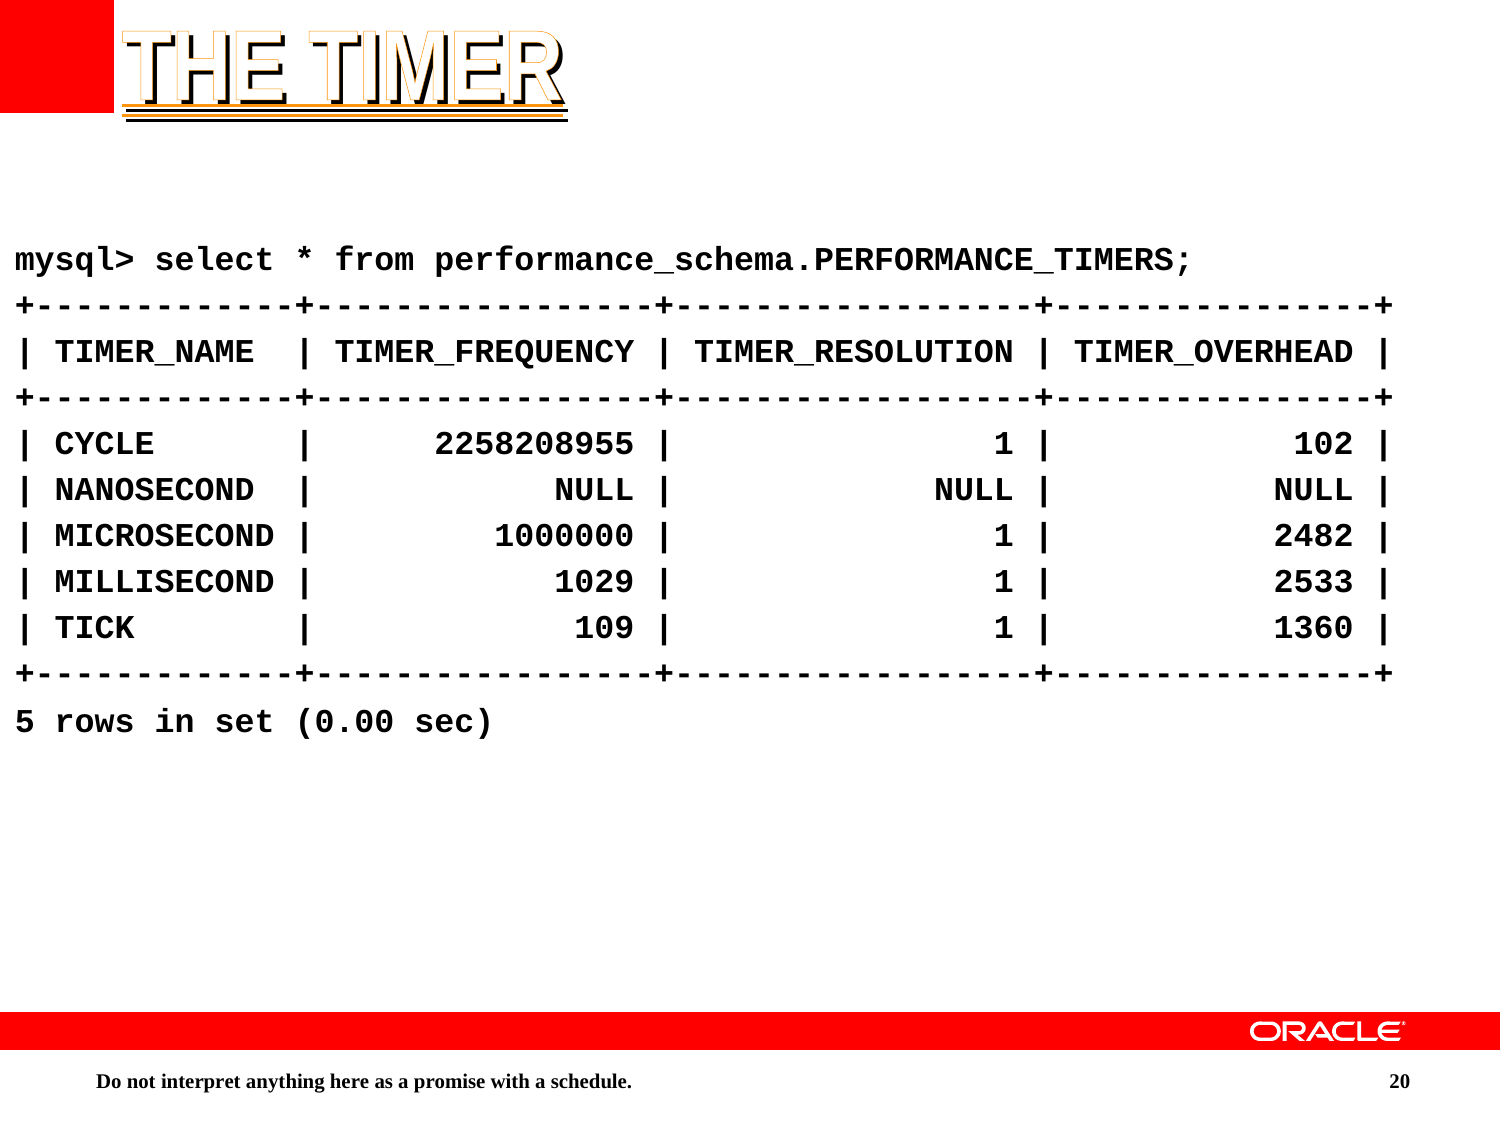

THE TIMER
mysql> select * from performance_schema.PERFORMANCE_TIMERS;
+-------------+-----------------+------------------+----------------+
| TIMER_NAME | TIMER_FREQUENCY | TIMER_RESOLUTION | TIMER_OVERHEAD |
+-------------+-----------------+------------------+----------------+
| CYCLE | 2258208955 | 1 | 102 |
| NANOSECOND | NULL | NULL | NULL |
| MICROSECOND | 1000000 | 1 | 2482 |
| MILLISECOND | 1029 | 1 | 2533 |
| TICK | 109 | 1 | 1360 |
+-------------+-----------------+------------------+----------------+
5 rows in set (0.00 sec)